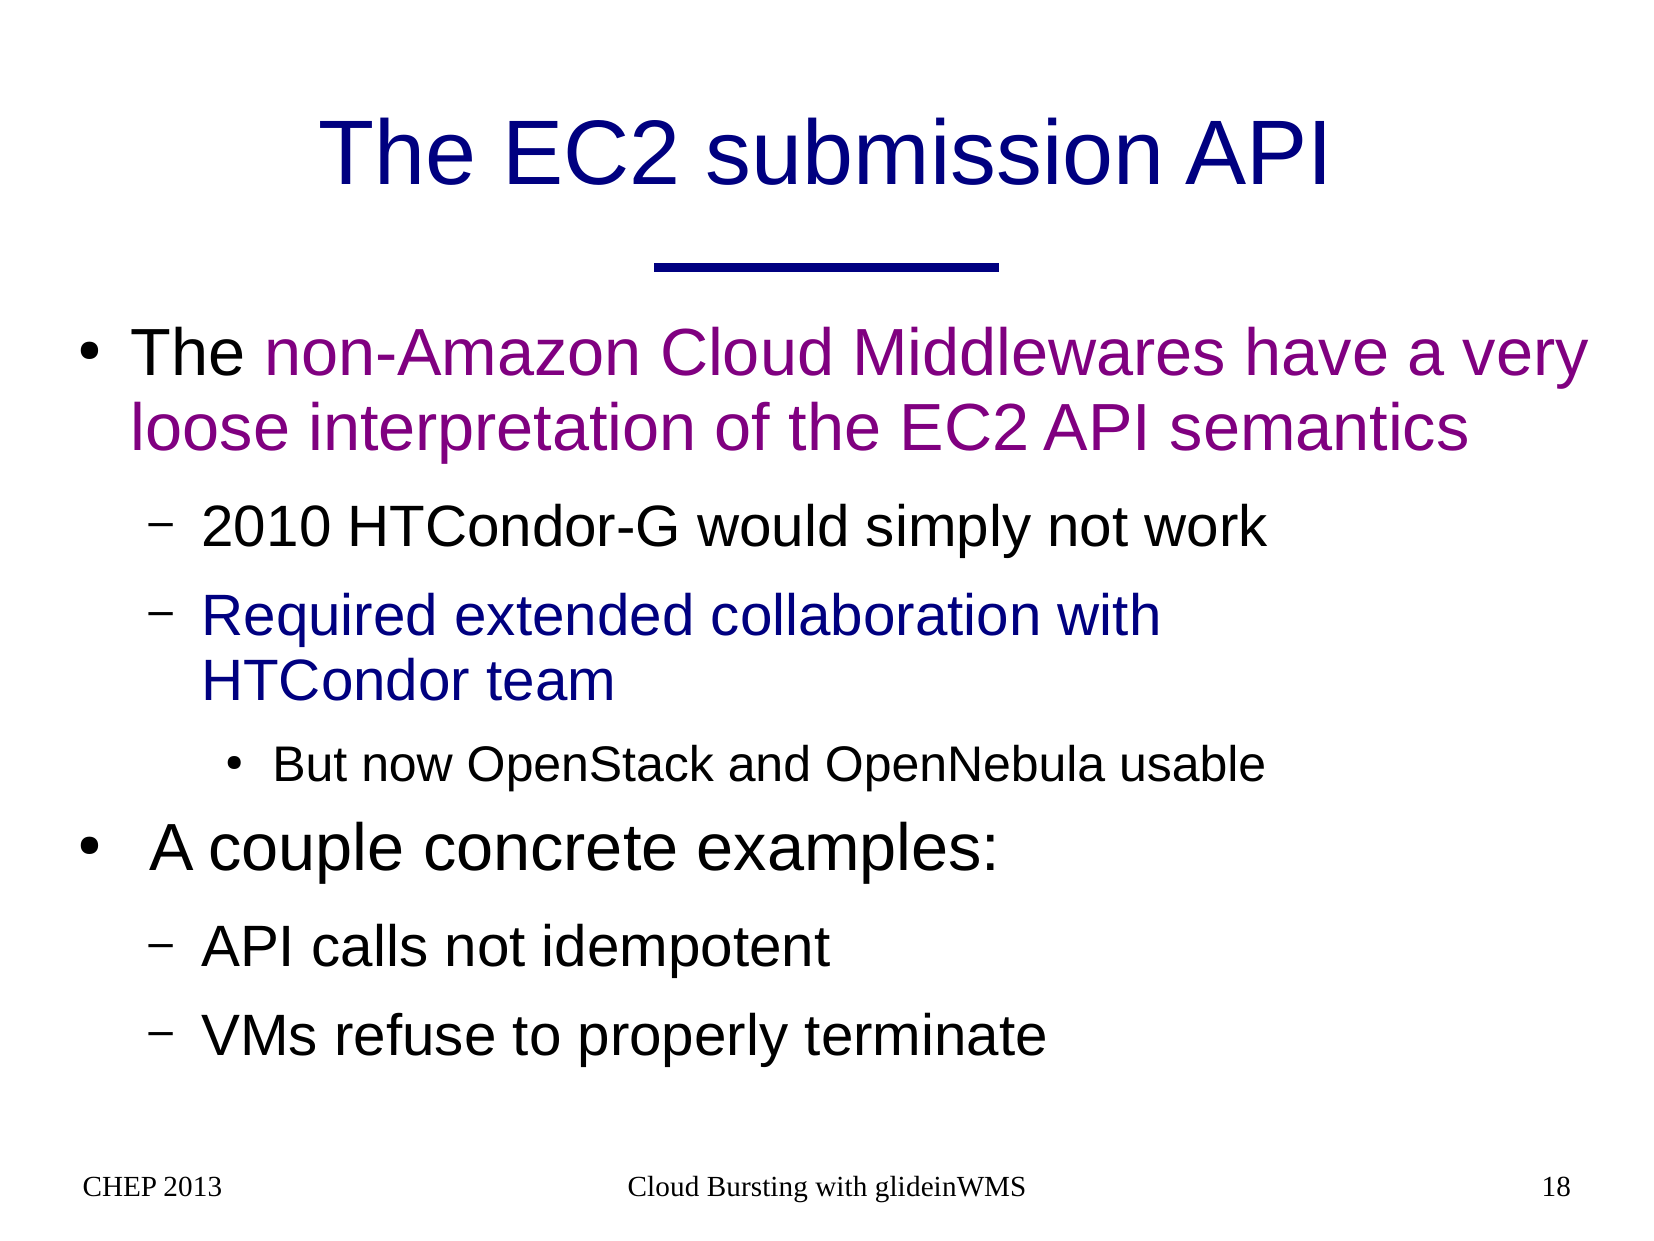

# The EC2 submission API
The non-Amazon Cloud Middlewares have a very loose interpretation of the EC2 API semantics
2010 HTCondor-G would simply not work
Required extended collaboration with
HTCondor team
But now OpenStack and OpenNebula usable
 A couple concrete examples:
API calls not idempotent
VMs refuse to properly terminate
CHEP 2013
Cloud Bursting with glideinWMS
18